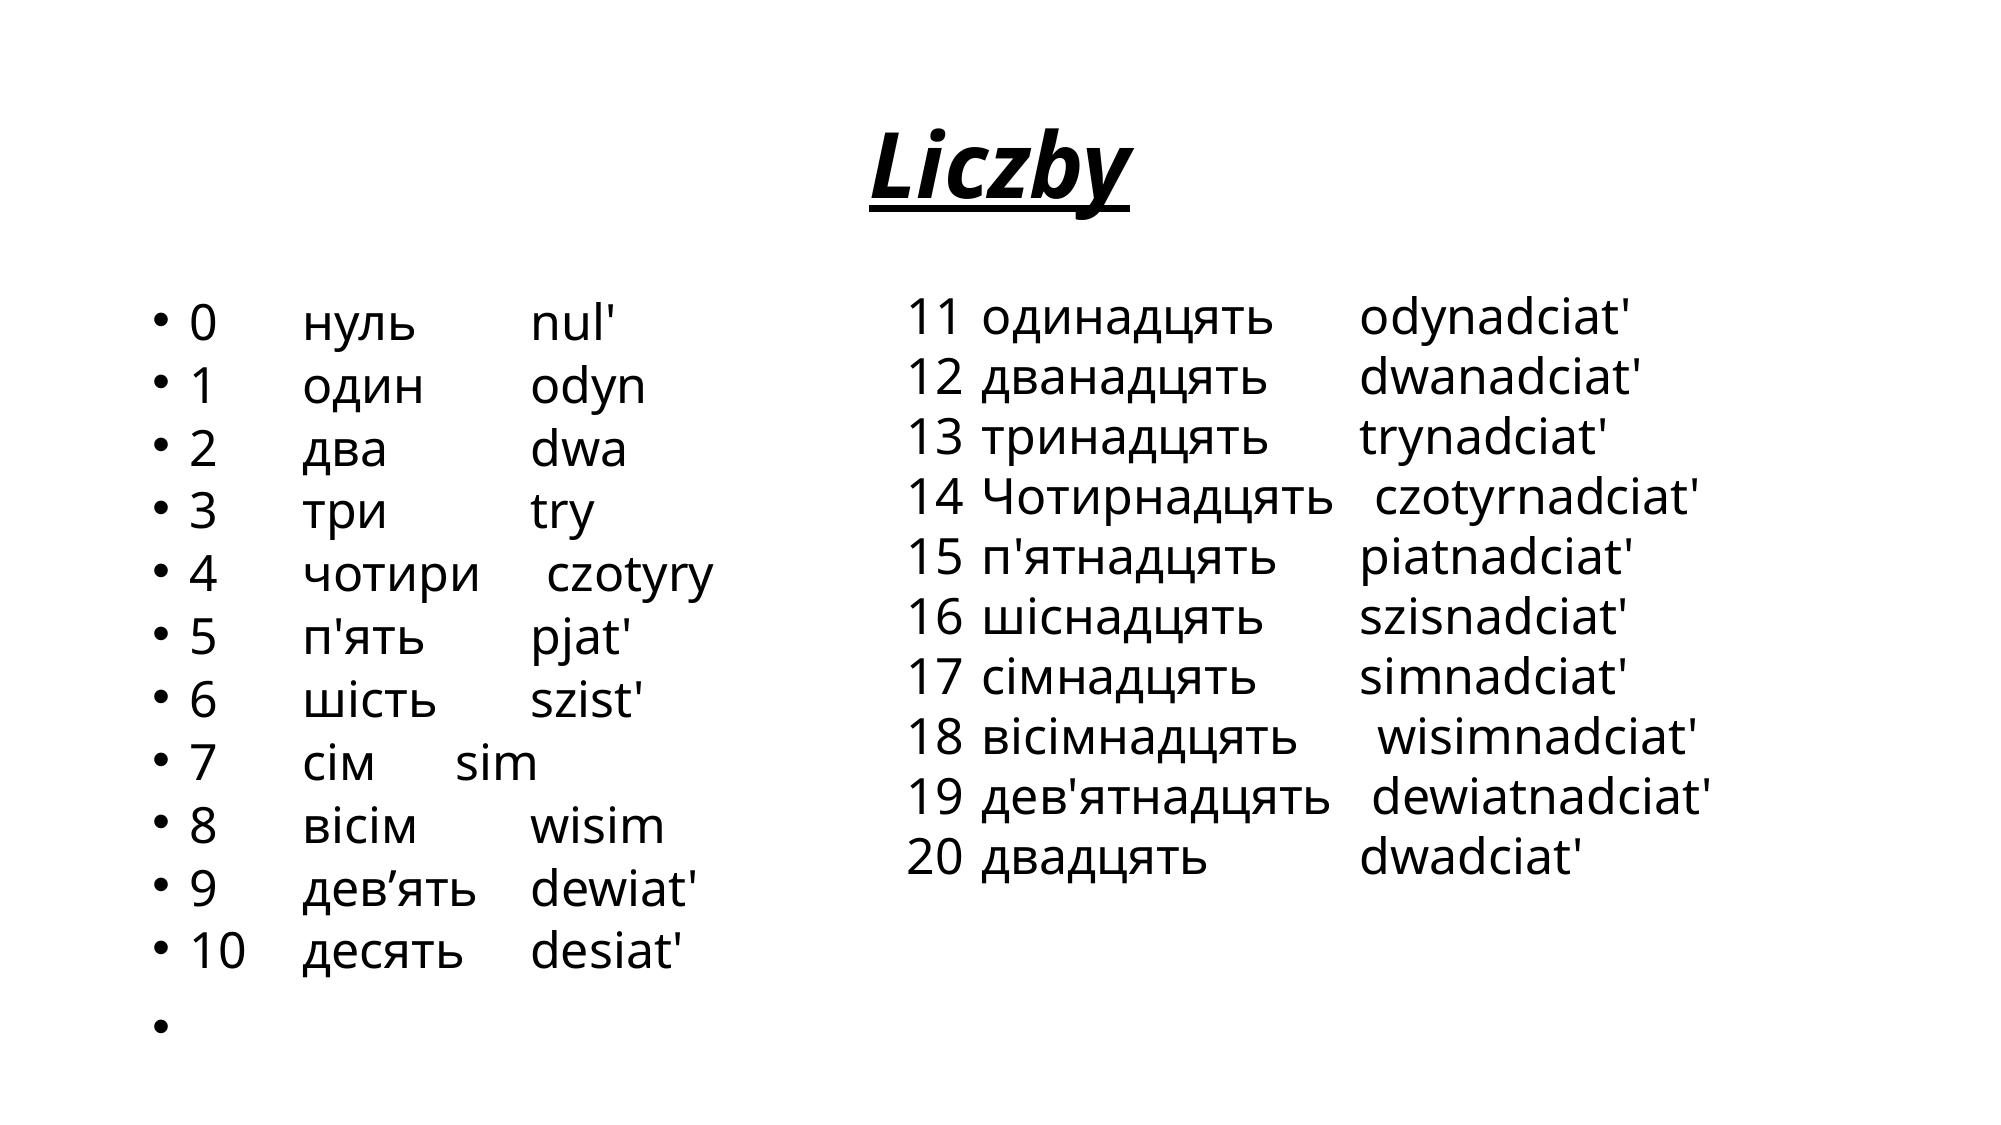

# Liczby
11	одинадцять	 odynadciat'
12	дванадцять	 dwanadciat'
13	тринадцять	 trynadciat'
14	Чотирнадцять czotyrnadciat'
15	п'ятнадцять	 piatnadciat'
16	шіснадцять	 szisnadciat'
17	сімнадцять	 simnadciat'
18	вісімнадцять wisimnadciat'
19	дев'ятнадцять dewiatnadciat'
20	двадцять	 dwadciat'
0	нуль	 nul'
1	один	 odyn
2	два	 dwa
3	три	 try
4	чотири czotyry
5	п'ять	 pjat'
6	шість	 szist'
7	сім	 sim
8	вісім	 wisim
9	дев’ять dewiat'
10	десять desiat'